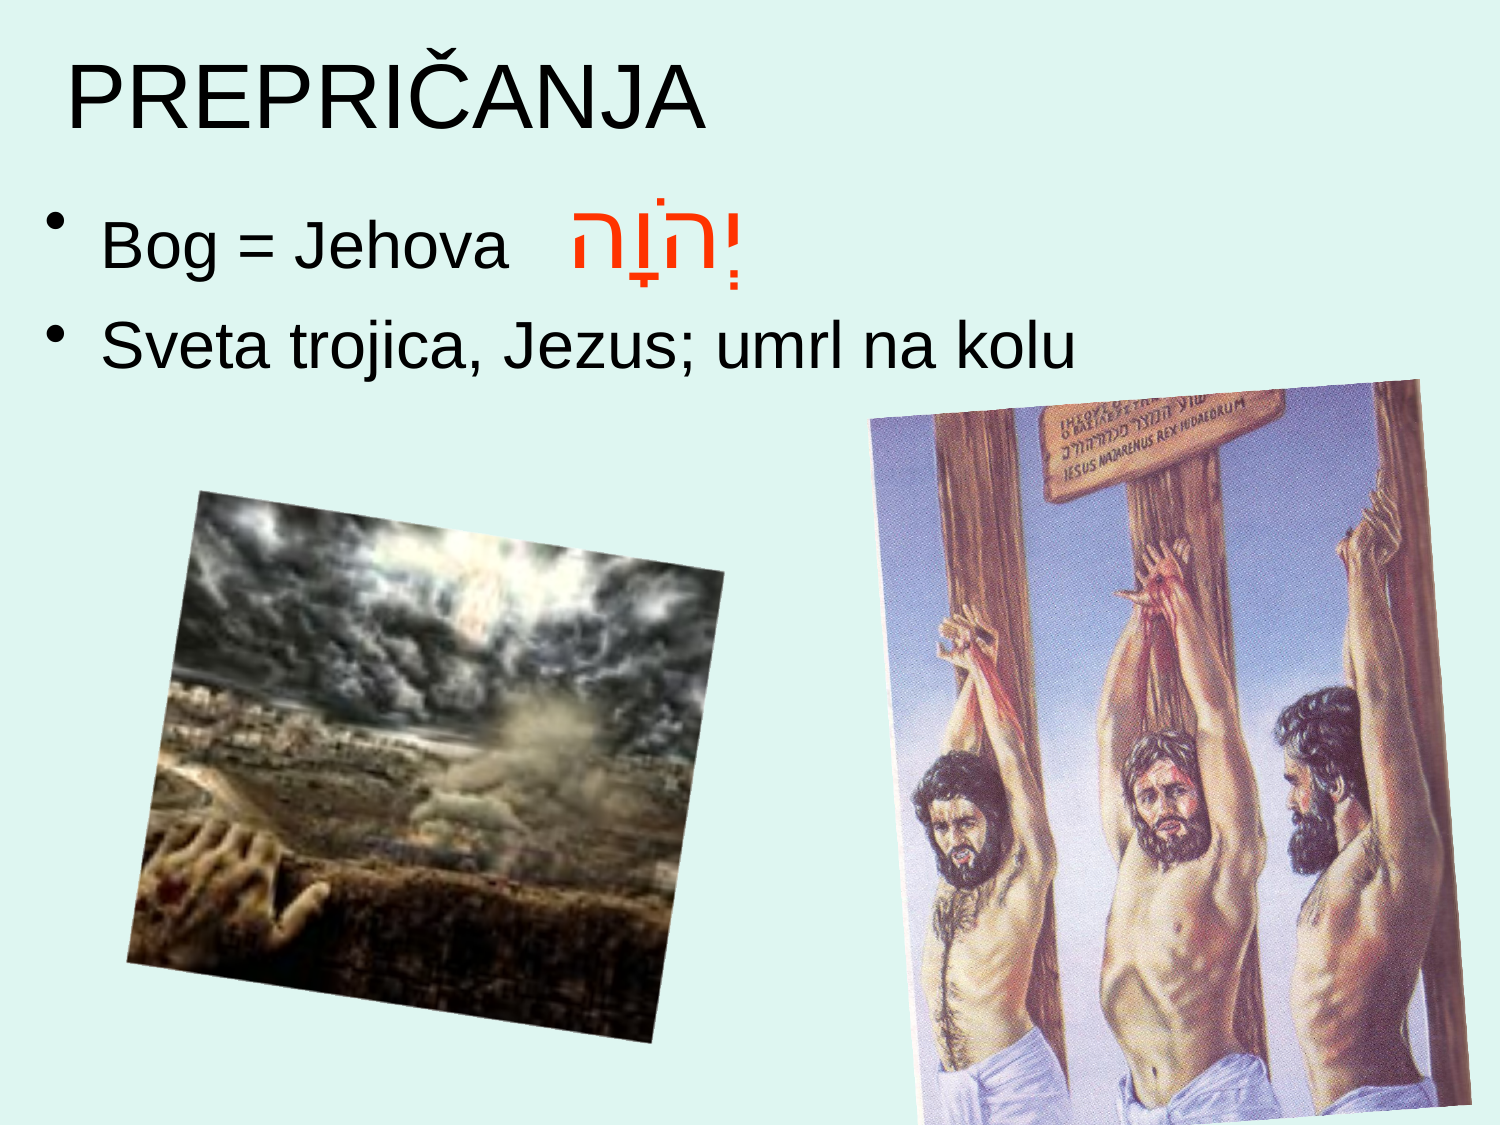

# PREPRIČANJA
Bog = Jehova  יְהֹוָה
Sveta trojica, Jezus; umrl na kolu